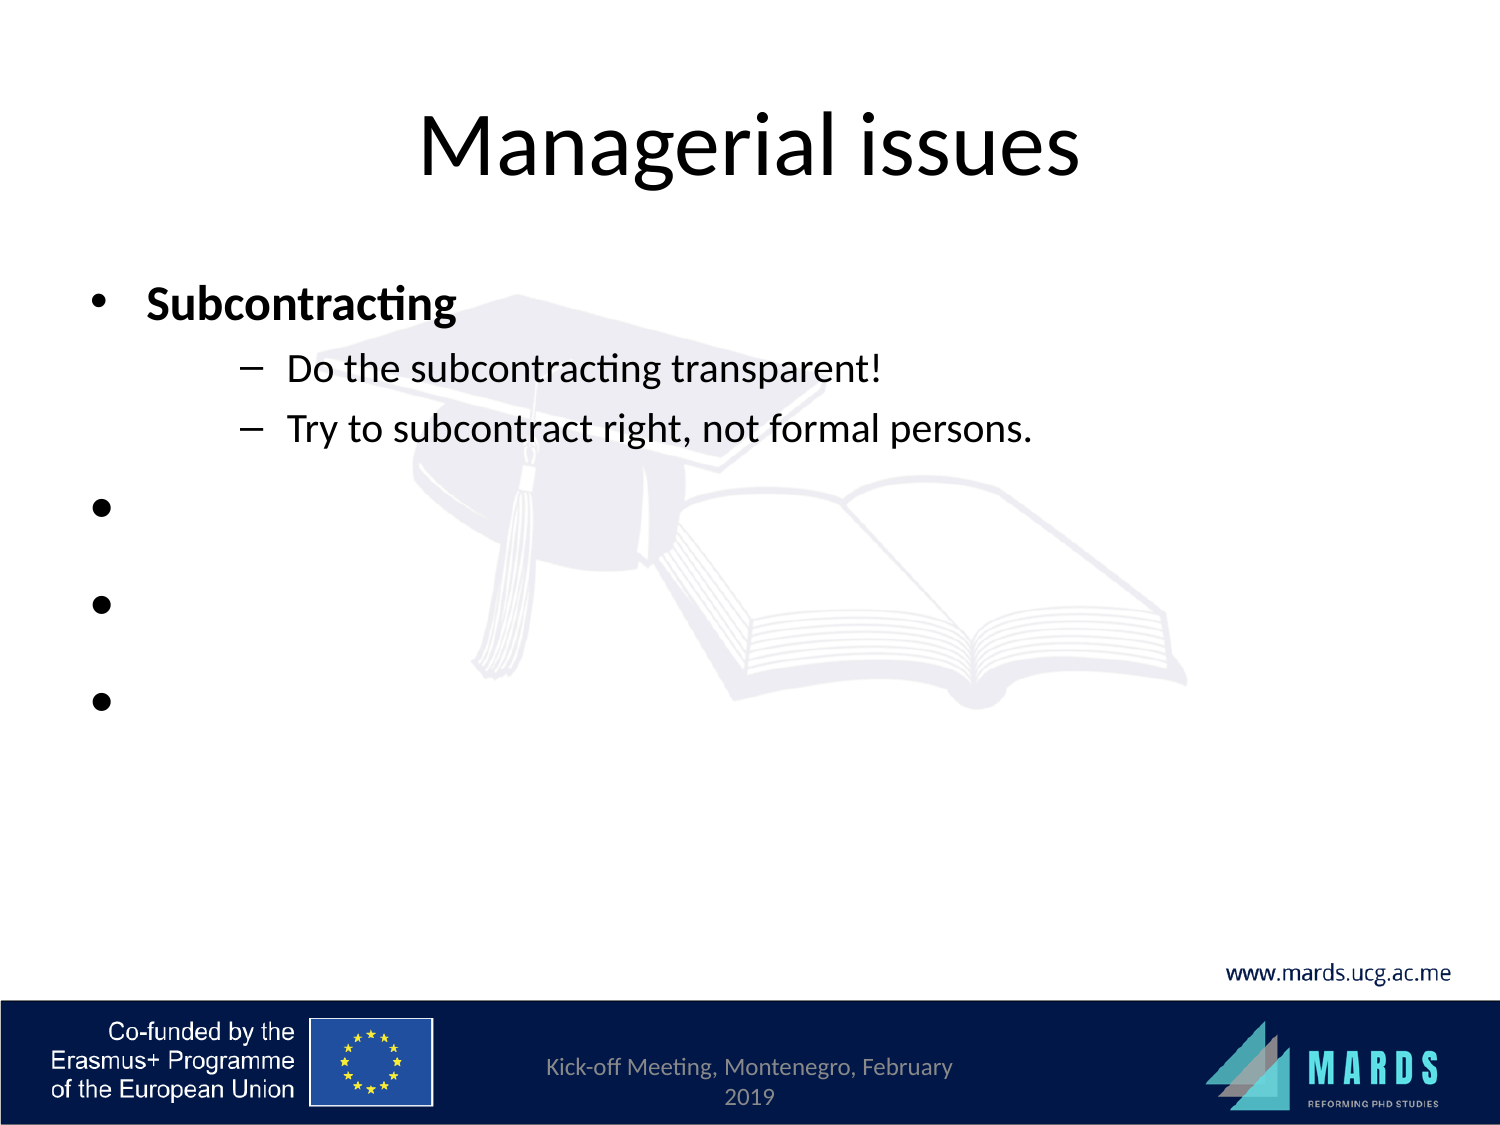

# Managerial issues
Subcontracting
Do the subcontracting transparent!
Try to subcontract right, not formal persons.
Kick-off Meeting, Montenegro, February 2019